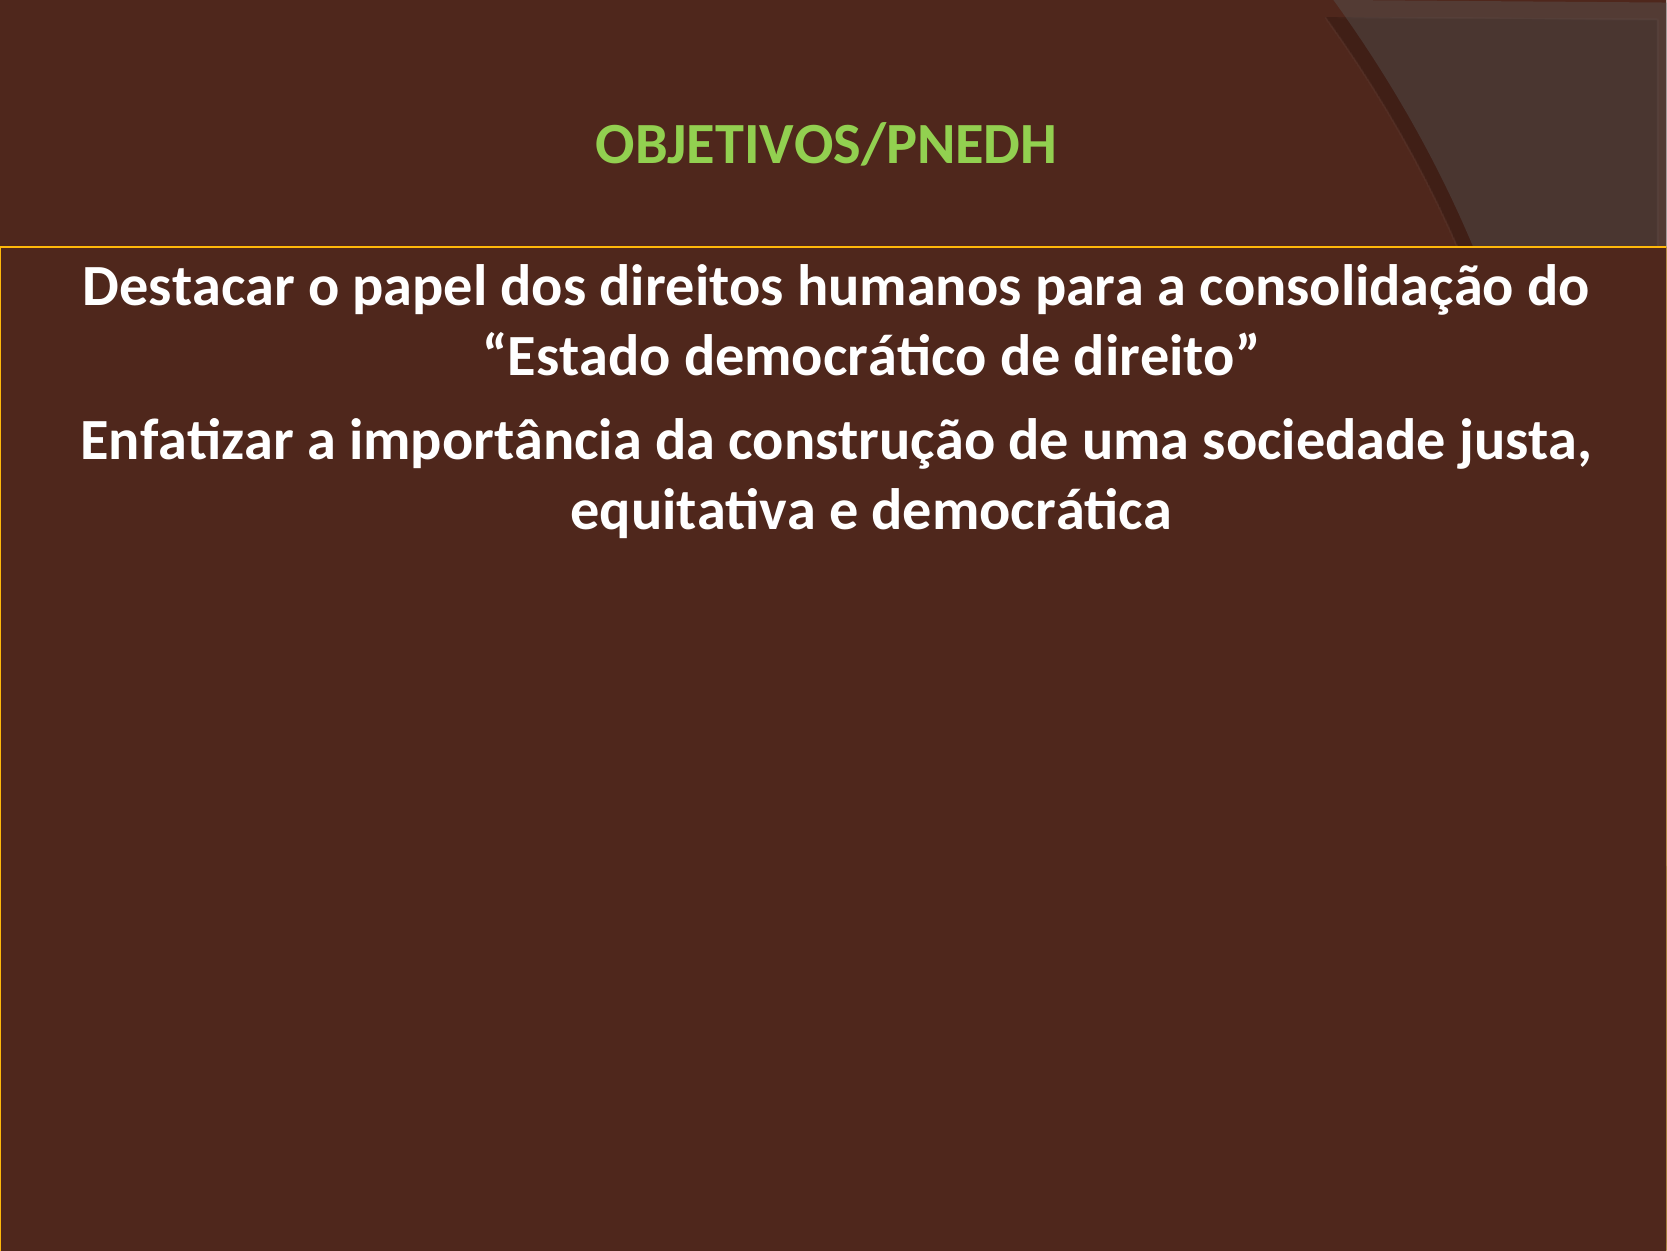

OBJETIVOS/PNEDH
# Destacar o papel dos direitos humanos para a consolidação do “Estado democrático de direito”
Enfatizar a importância da construção de uma sociedade justa, equitativa e democrática